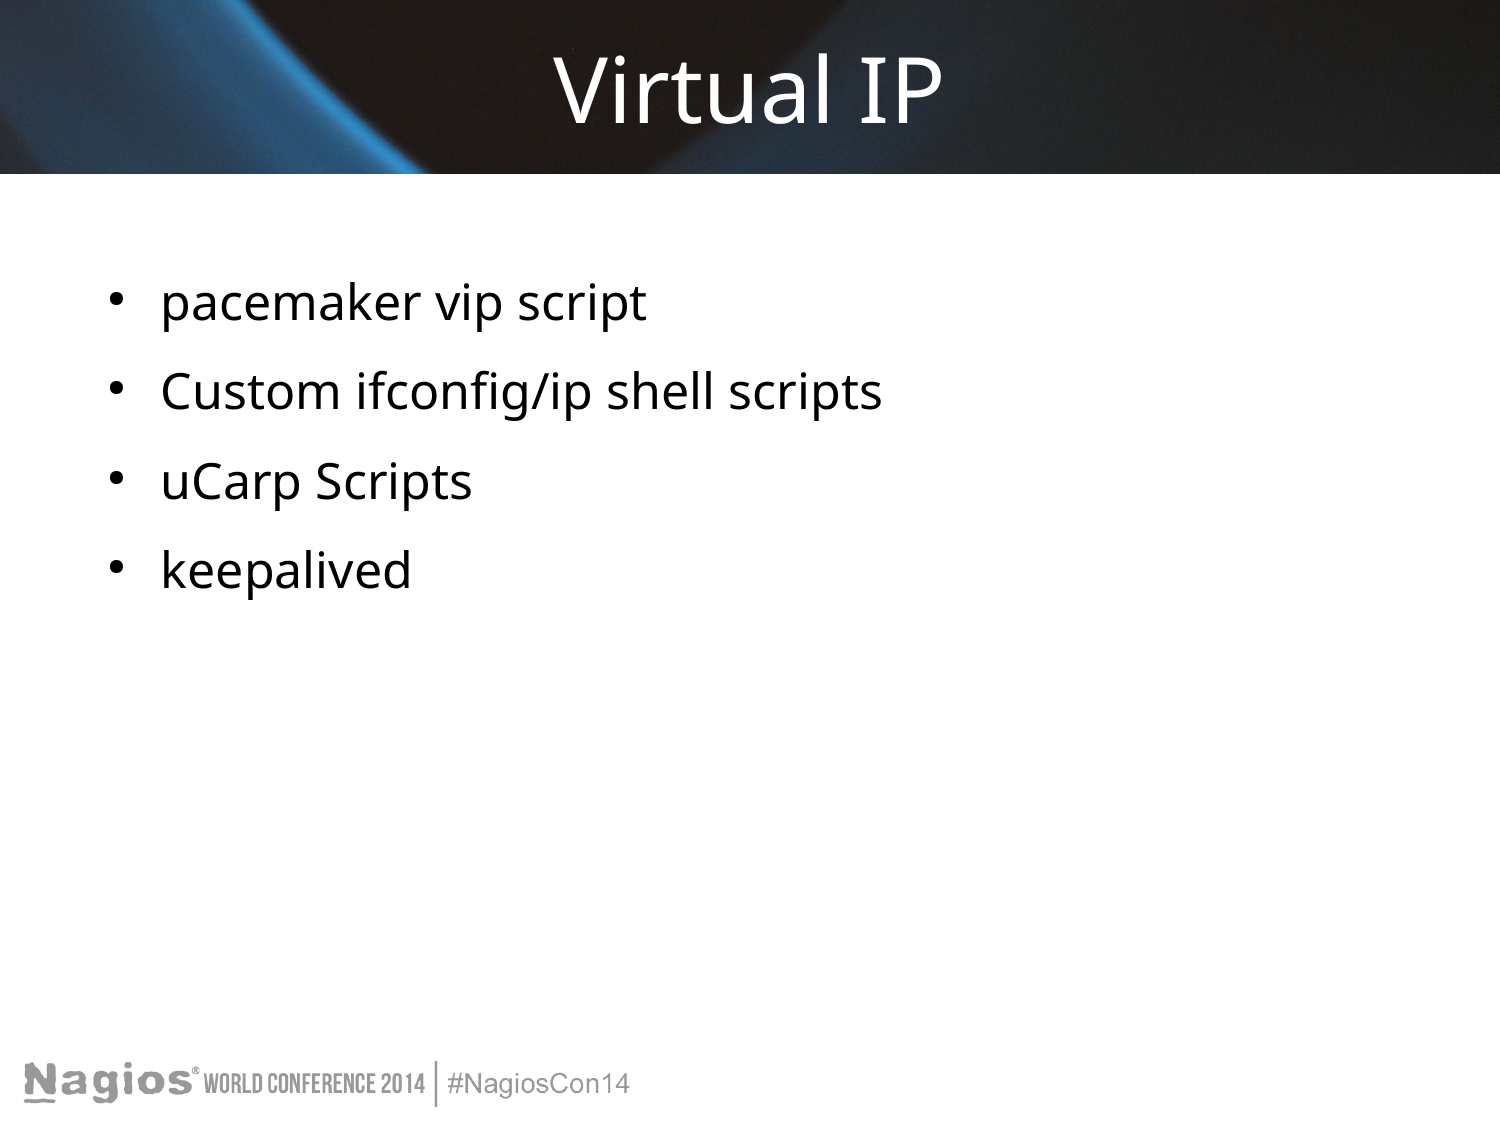

# Virtual IP
pacemaker vip script
Custom ifconfig/ip shell scripts
uCarp Scripts
keepalived